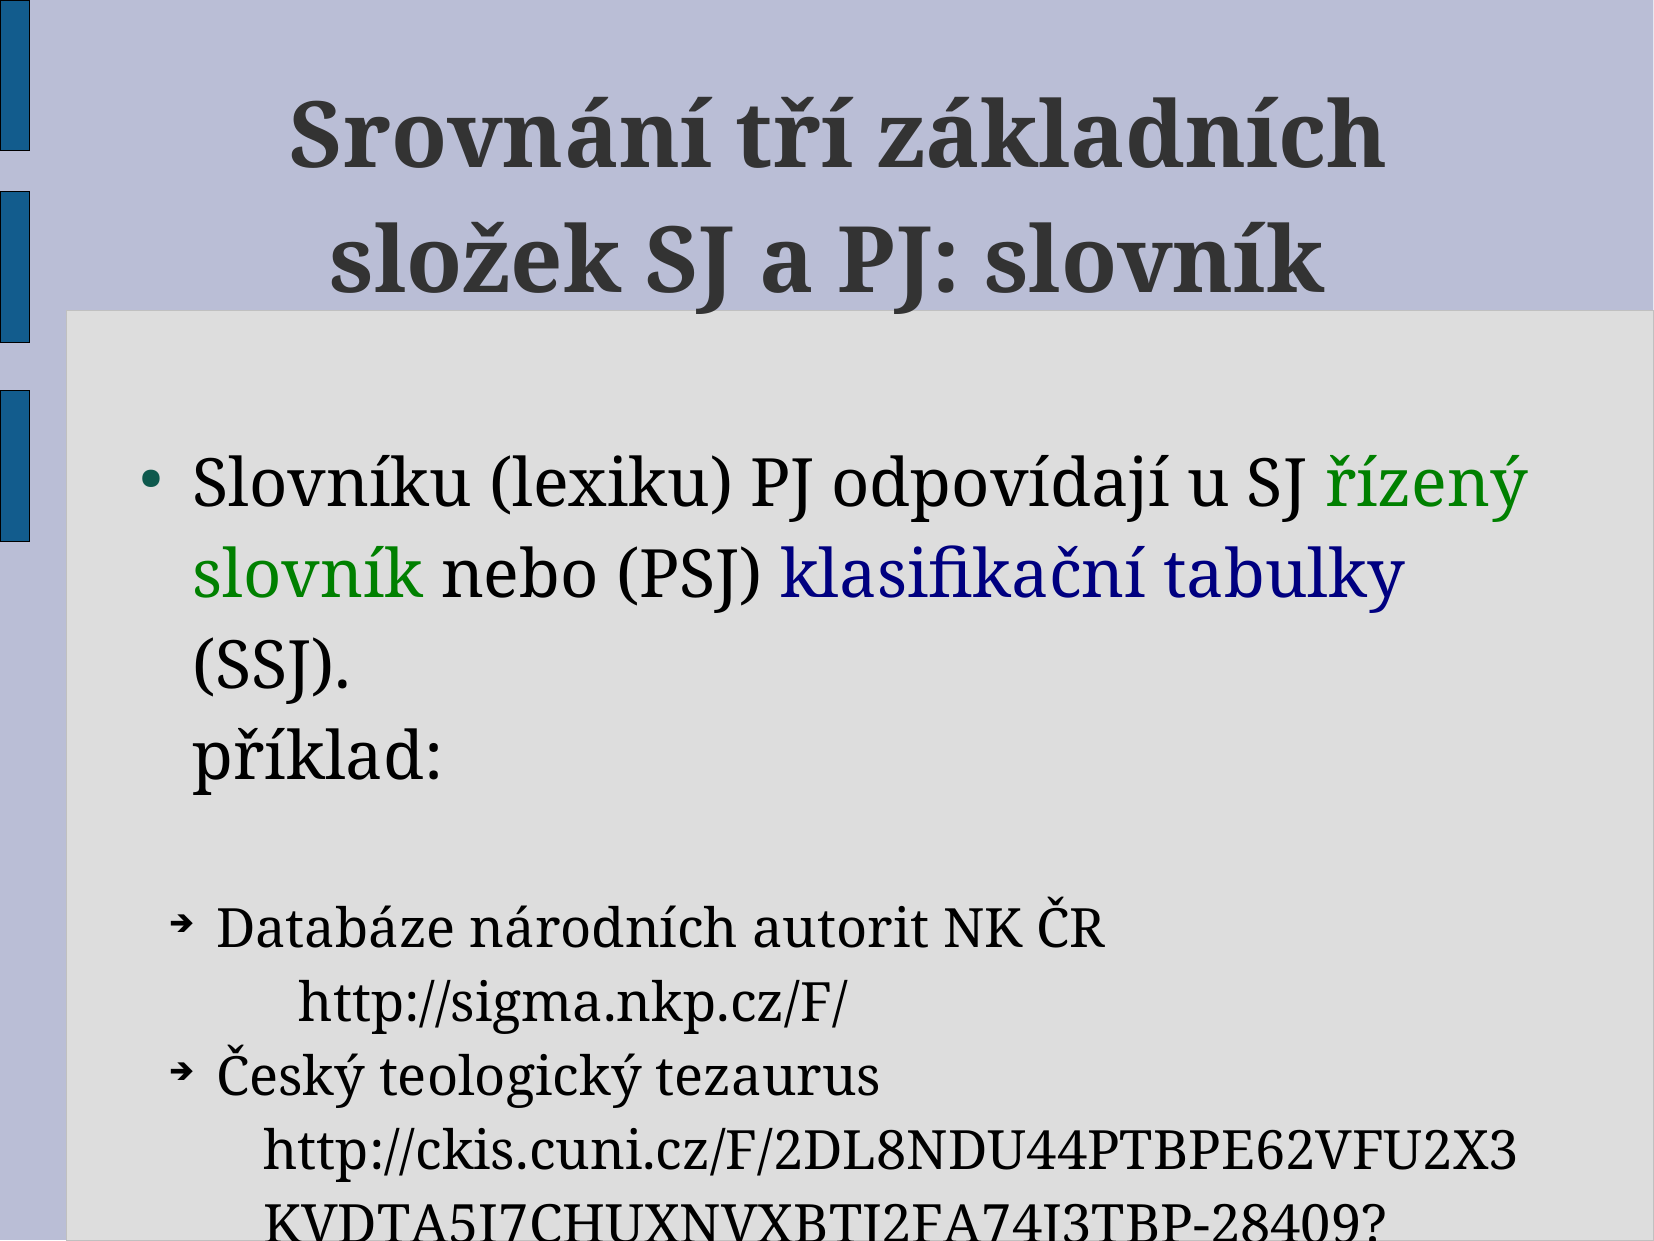

# Srovnání tří základních složek SJ a PJ: slovník
Slovníku (lexiku) PJ odpovídají u SJ řízený slovník nebo (PSJ) klasifikační tabulky (SSJ).
příklad:
Databáze národních autorit NK ČR
http://sigma.nkp.cz/F/
Český teologický tezaurus http://ckis.cuni.cz/F/2DL8NDU44PTBPE62VFU2X3KVDTA5I7CHUXNVXBTJ2FA74J3TBP-28409?func=find-a-0&local_base=etf11
Soubor MDT MRF
online http://aip.nkp.cz/mdt/